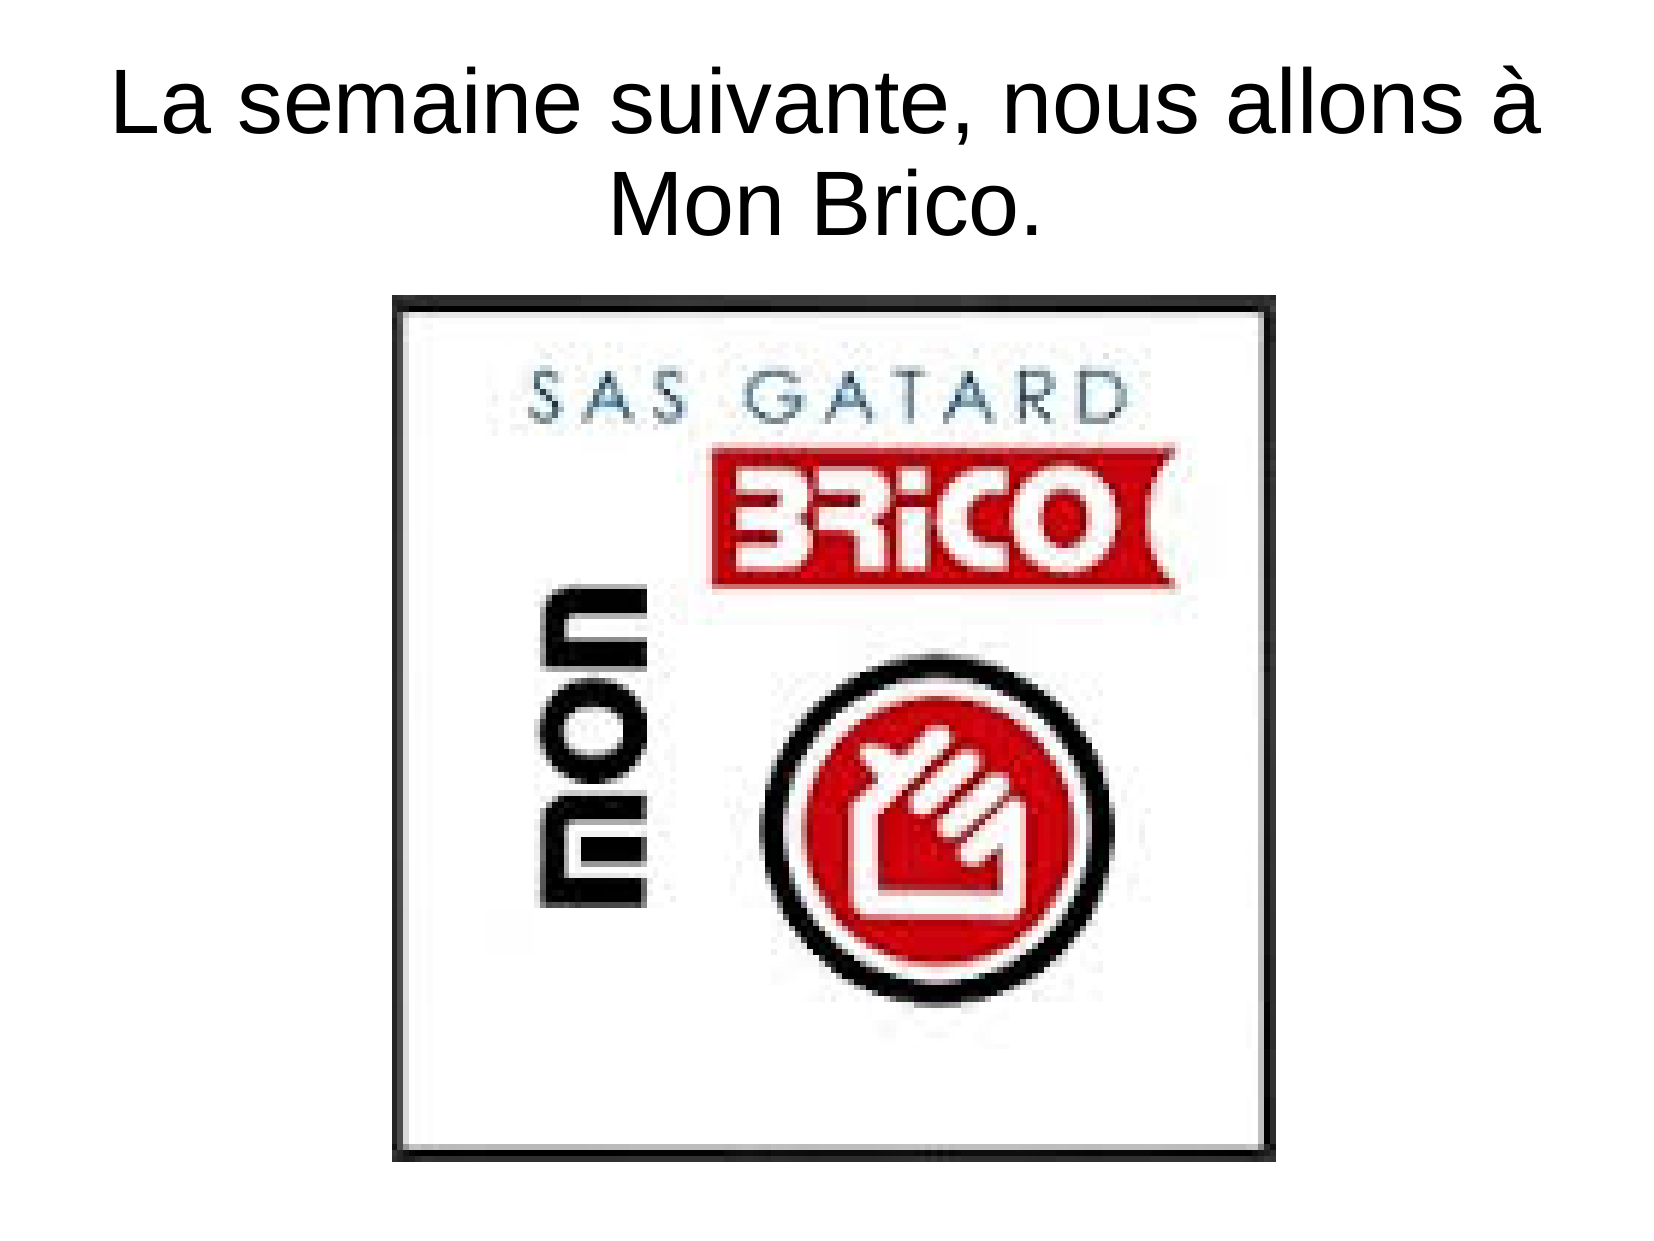

# La semaine suivante, nous allons à Mon Brico.